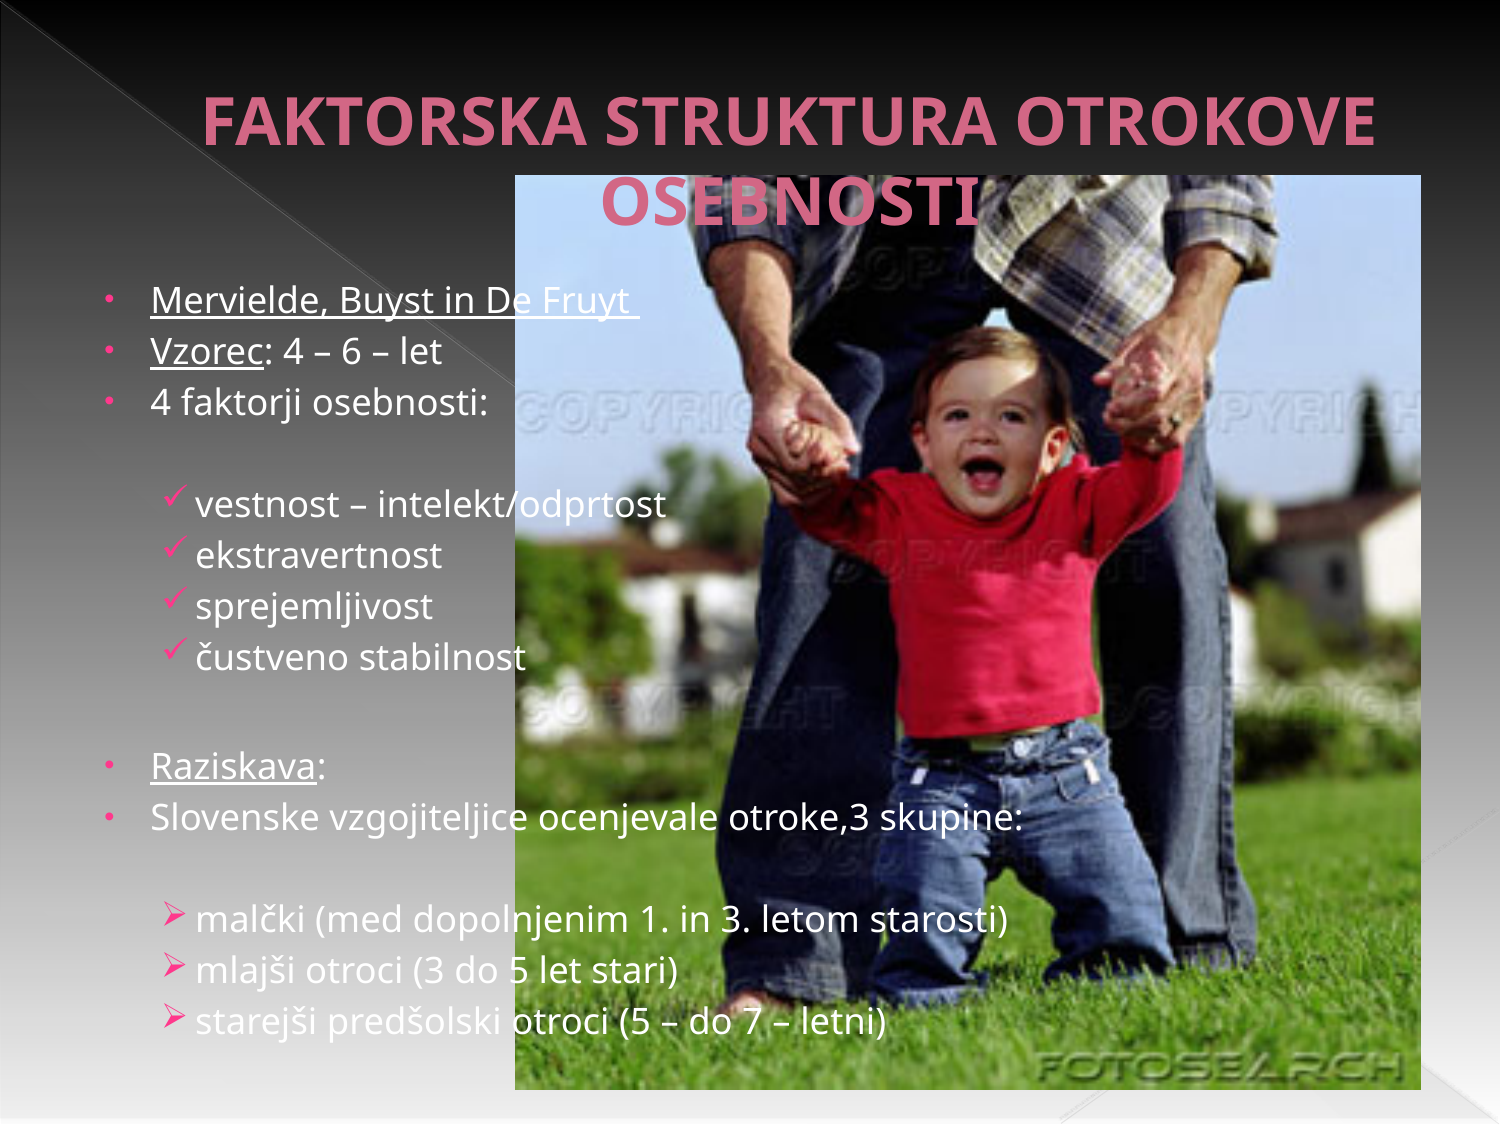

# FAKTORSKA STRUKTURA OTROKOVE OSEBNOSTI
Mervielde, Buyst in De Fruyt
Vzorec: 4 – 6 – let
4 faktorji osebnosti:
vestnost – intelekt/odprtost
ekstravertnost
sprejemljivost
čustveno stabilnost
Raziskava:
Slovenske vzgojiteljice ocenjevale otroke,3 skupine:
malčki (med dopolnjenim 1. in 3. letom starosti)
mlajši otroci (3 do 5 let stari)
starejši predšolski otroci (5 – do 7 – letni)